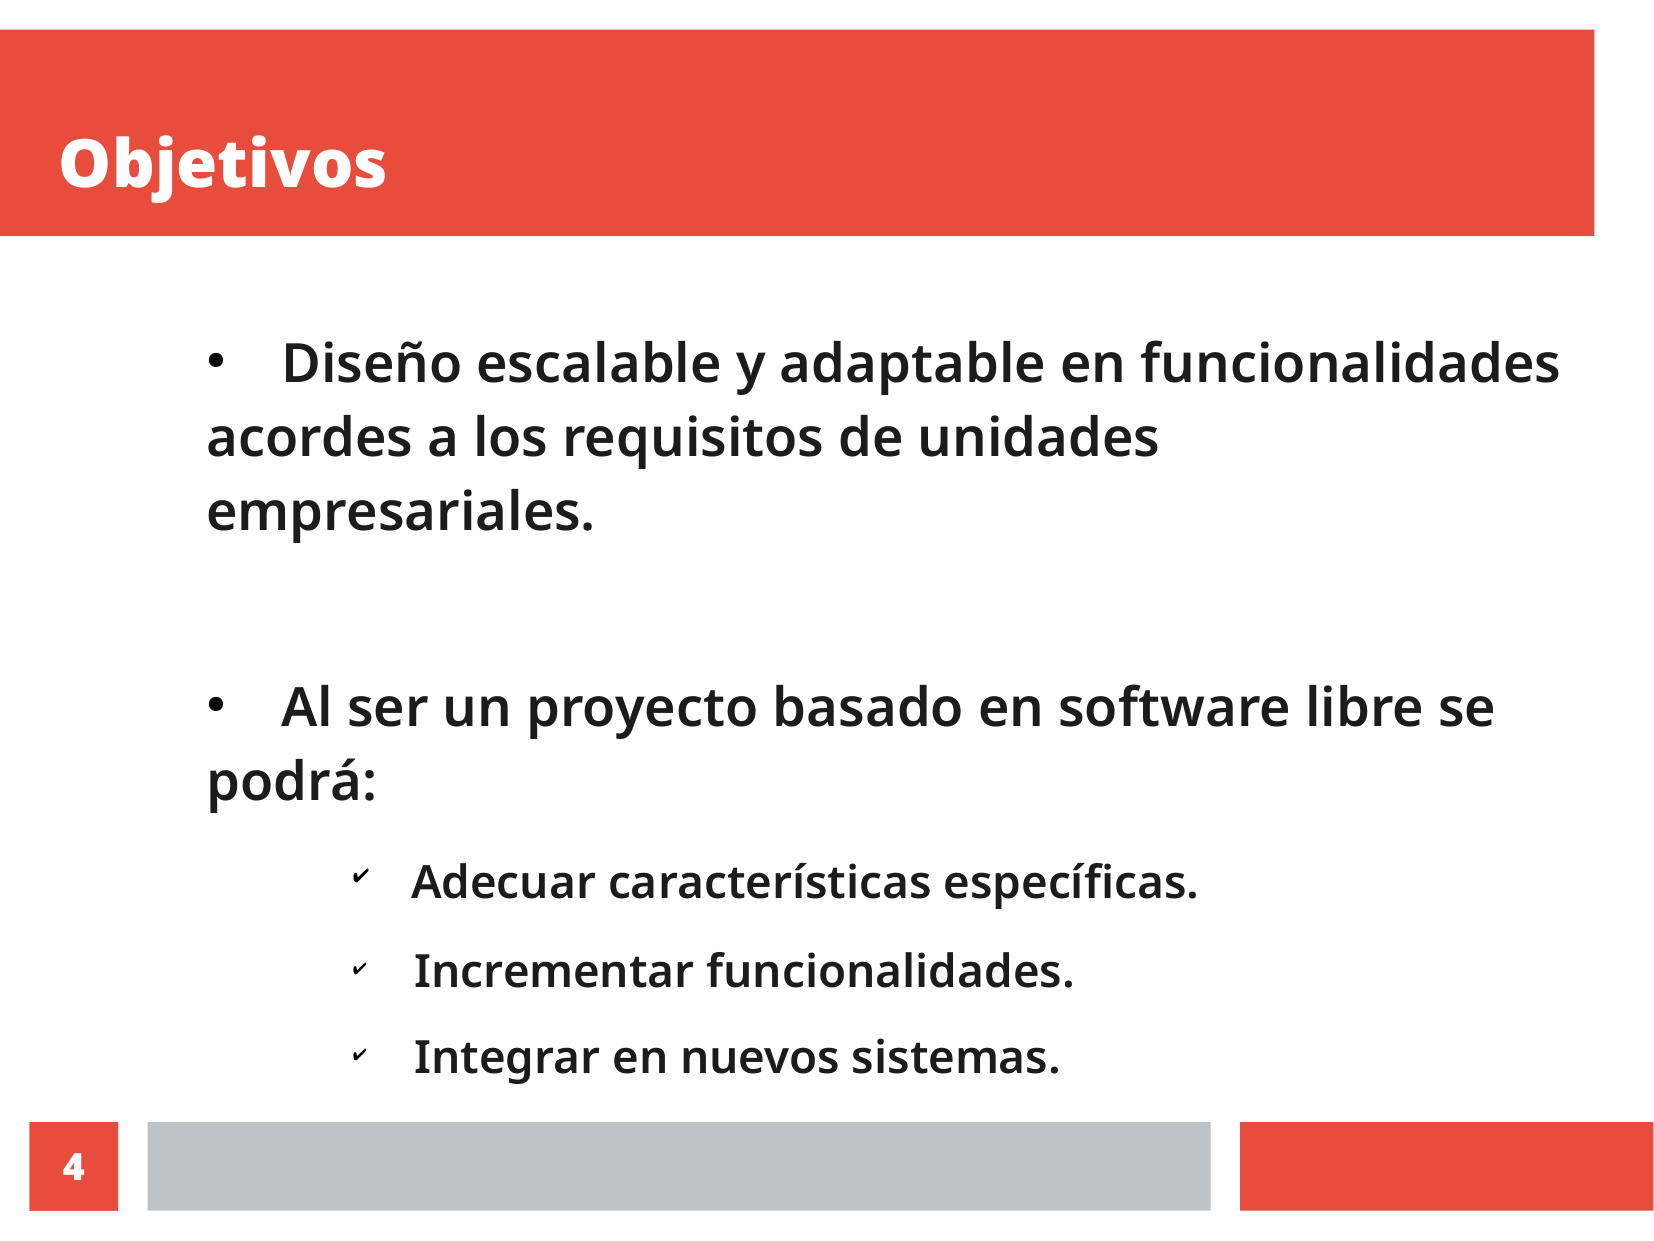

# Objetivos
 Diseño escalable y adaptable en funcionalidades acordes a los requisitos de unidades empresariales.
 Al ser un proyecto basado en software libre se podrá:
 Adecuar características específicas.
 Incrementar funcionalidades.
 Integrar en nuevos sistemas.
4